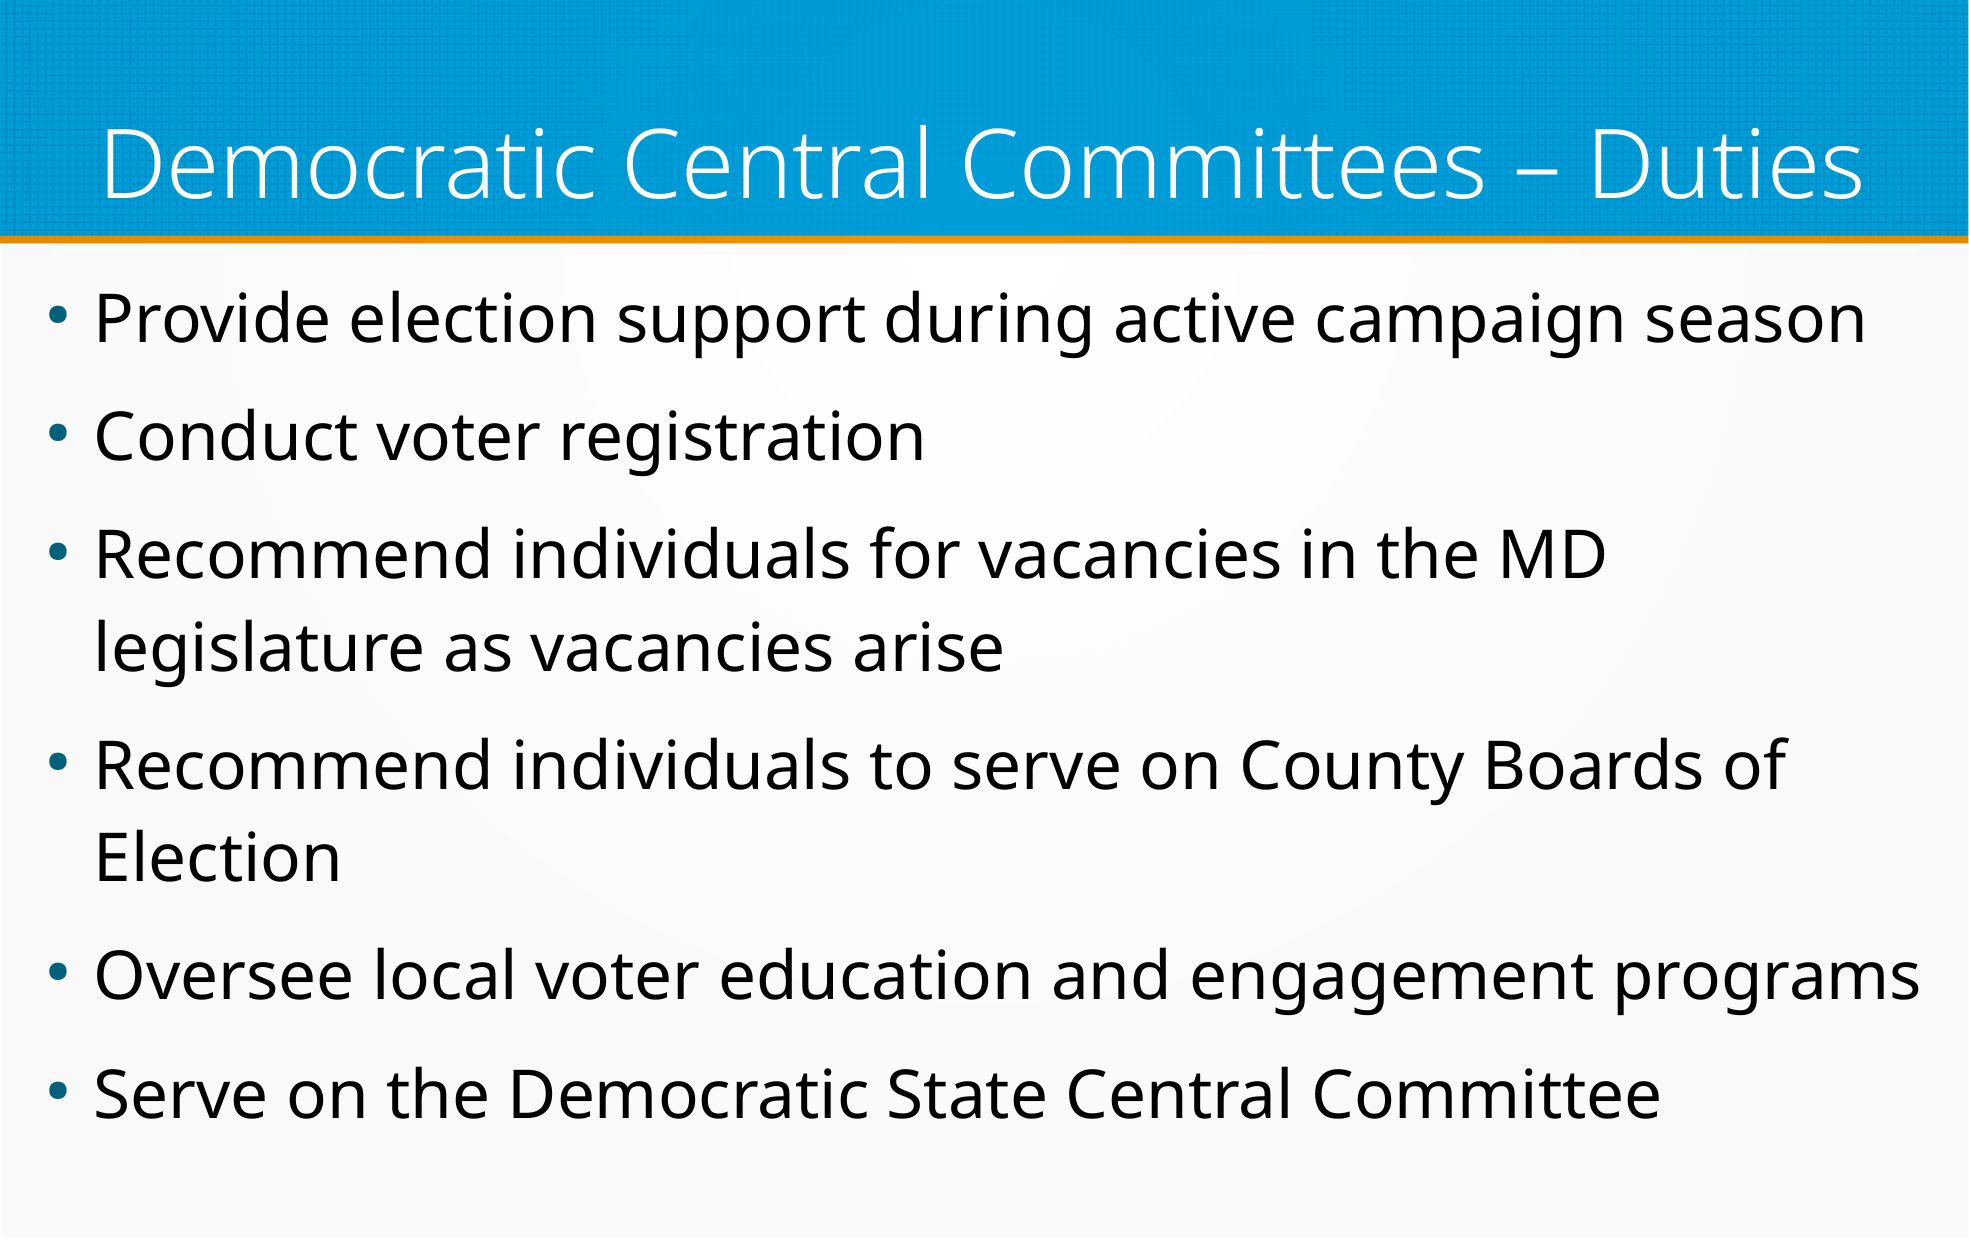

# Democratic Central Committees – Duties
Provide election support during active campaign season
Conduct voter registration
Recommend individuals for vacancies in the MD legislature as vacancies arise
Recommend individuals to serve on County Boards of Election
Oversee local voter education and engagement programs
Serve on the Democratic State Central Committee